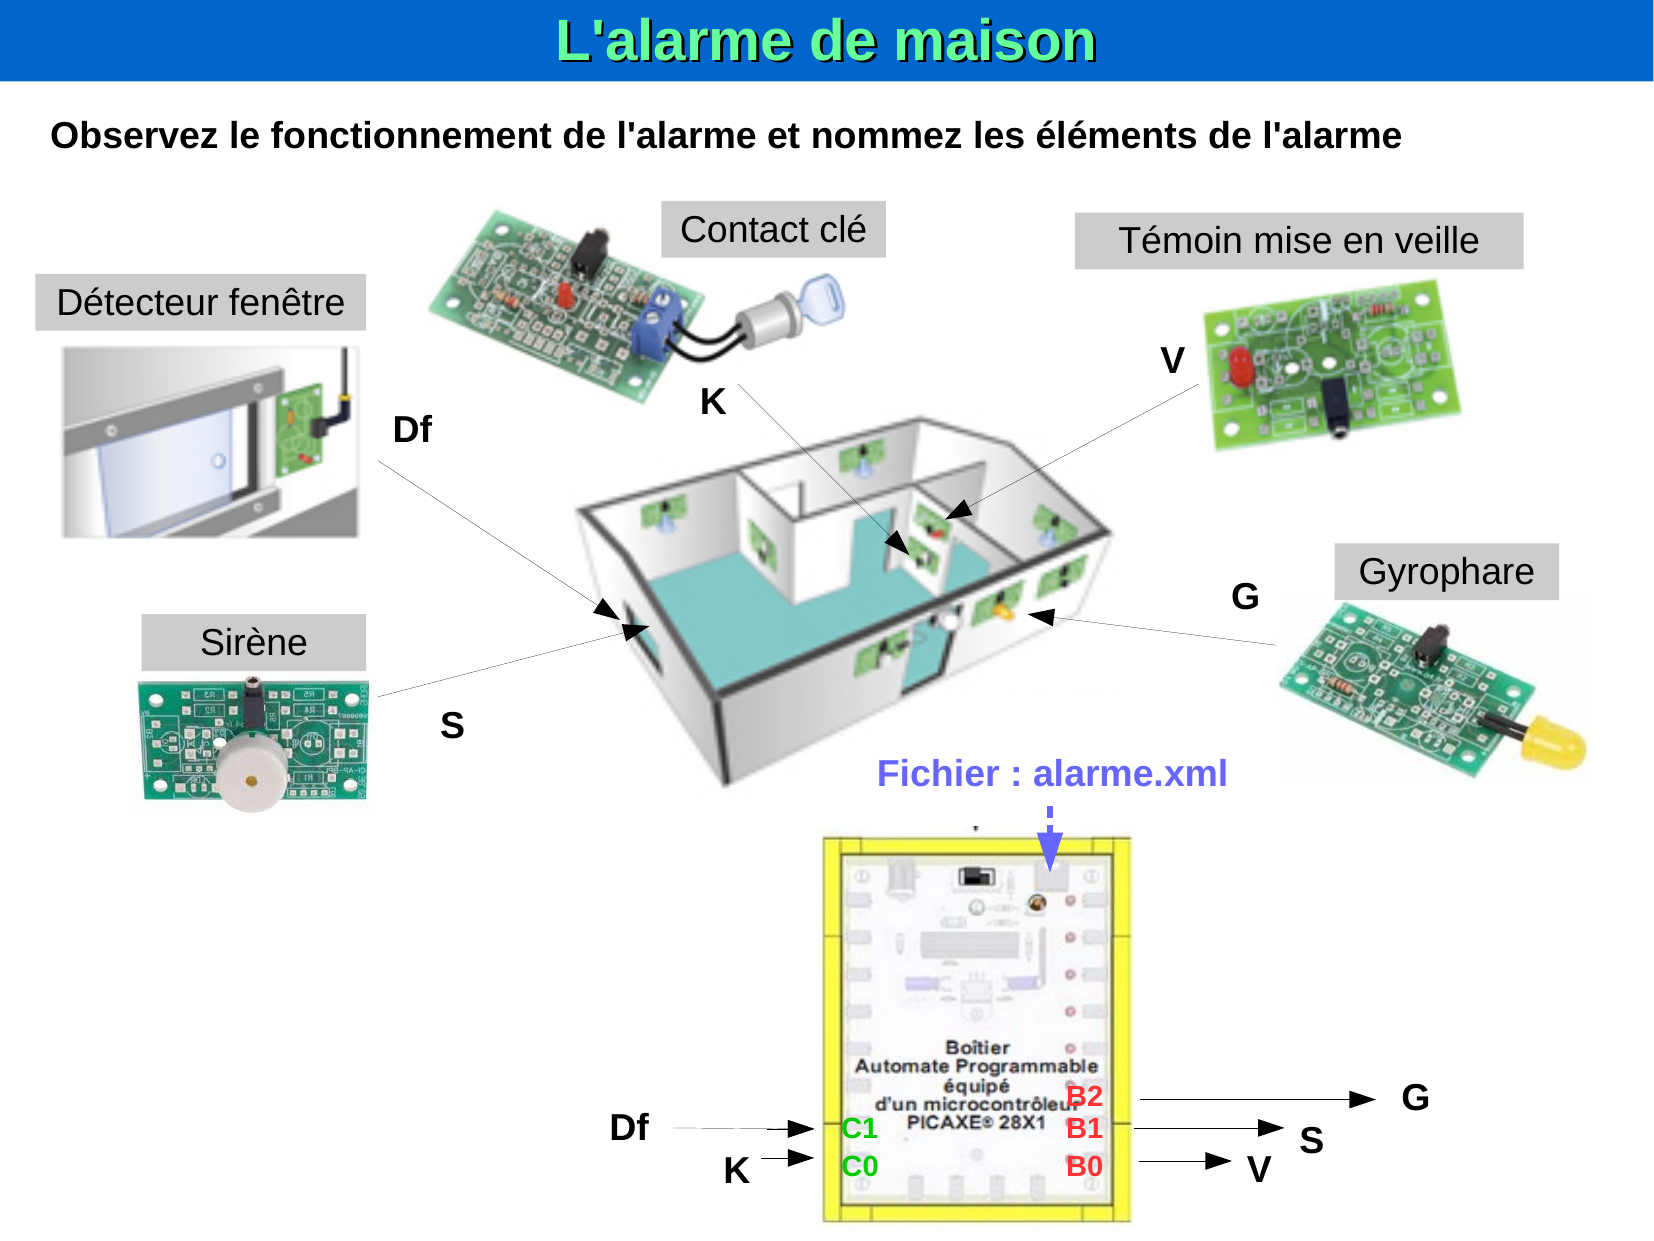

L'alarme de maison
Observez le fonctionnement de l'alarme et nommez les éléments de l'alarme
Contact clé
Témoin mise en veille
Détecteur fenêtre
V
K
Df
Gyrophare
G
Sirène
S
Fichier : alarme.xml
B2
B1
G
Df
C1
S
V
C0
B0
K